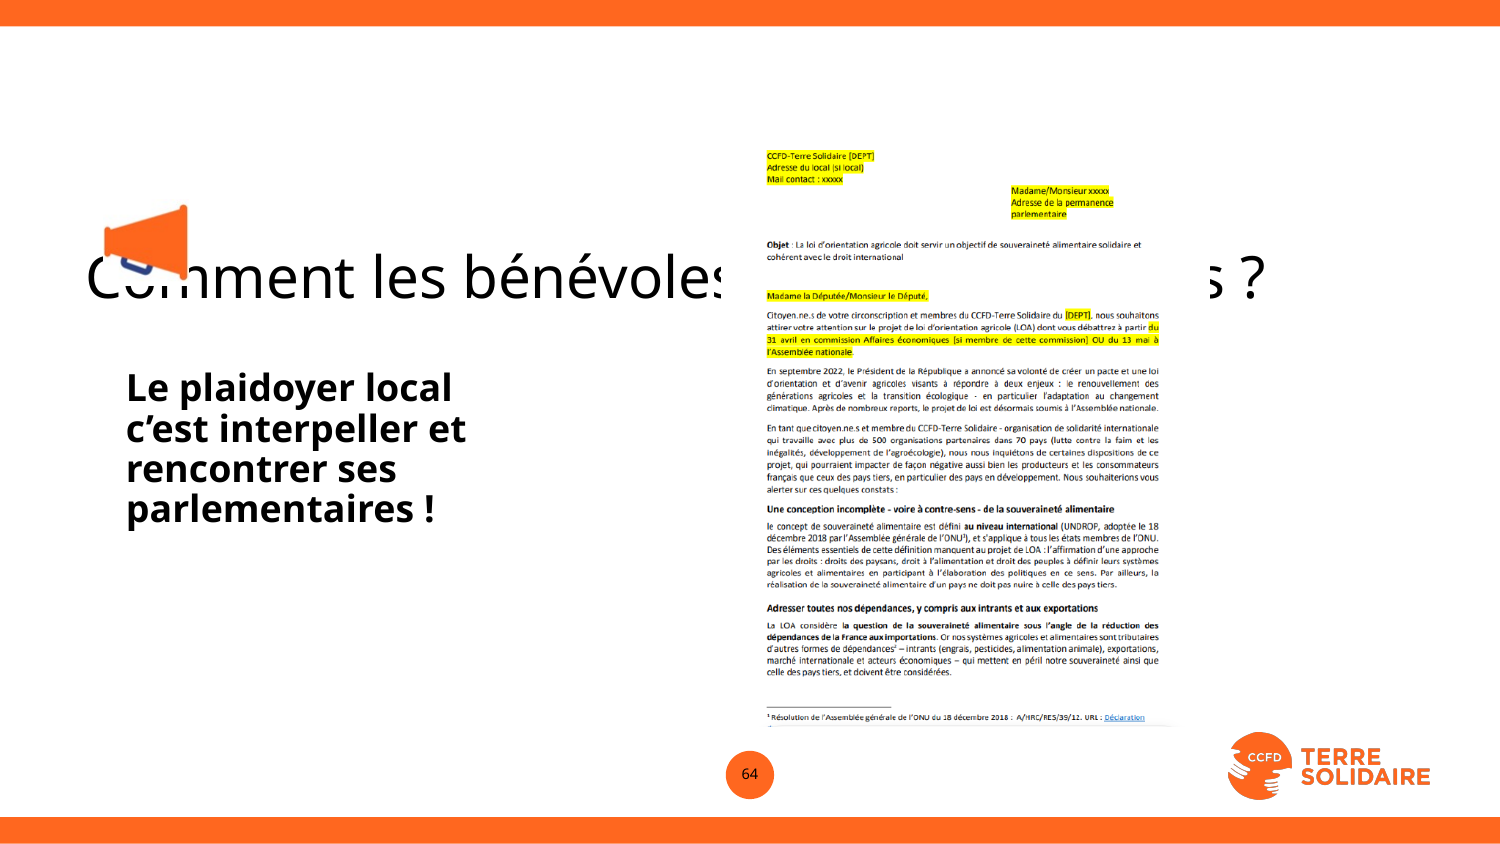

# Comment les bénévoles se sont mobilisés ?
Le plaidoyer local c’est interpeller et rencontrer ses parlementaires !